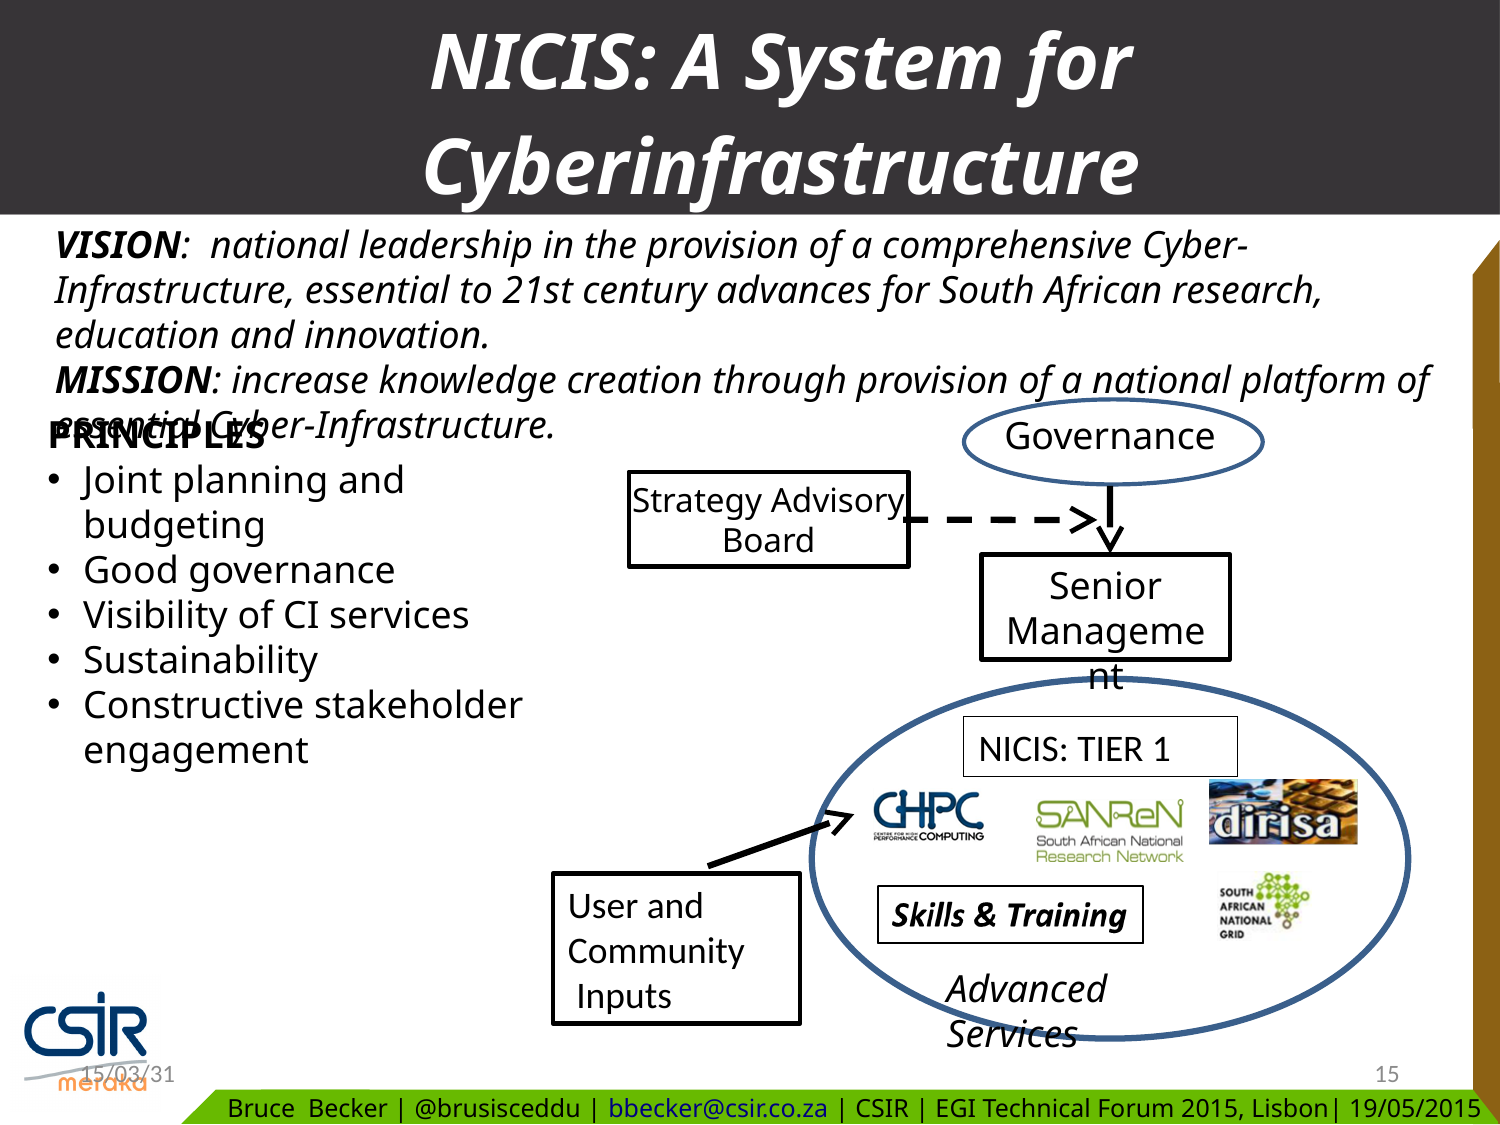

# NICIS: A System for Cyberinfrastructure
VISION: national leadership in the provision of a comprehensive Cyber-Infrastructure, essential to 21st century advances for South African research, education and innovation.
MISSION: increase knowledge creation through provision of a national platform of essential Cyber-Infrastructure.
PRINCIPLES
Joint planning and budgeting
Good governance
Visibility of CI services
Sustainability
Constructive stakeholder engagement
Governance
Strategy Advisory
Board
Senior Management
NICIS: TIER 1
User and
Community
 Inputs
Advanced Services
15/03/31